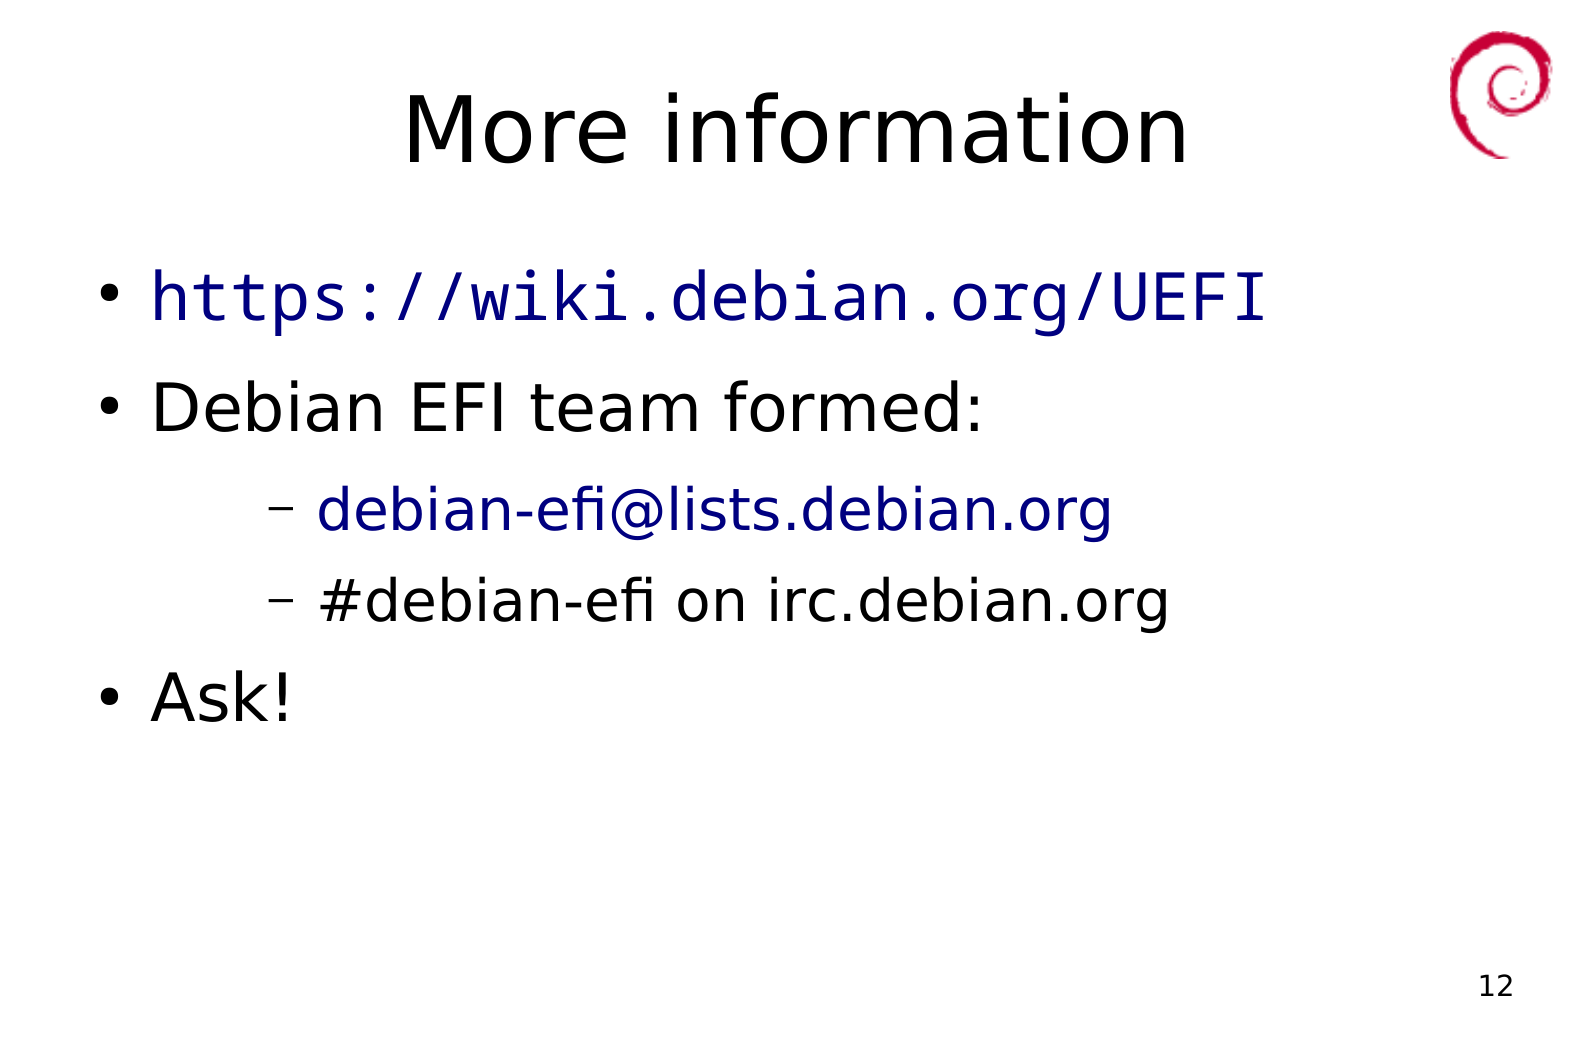

# More information
https://wiki.debian.org/UEFI
Debian EFI team formed:
debian-efi@lists.debian.org
#debian-efi on irc.debian.org
Ask!
12